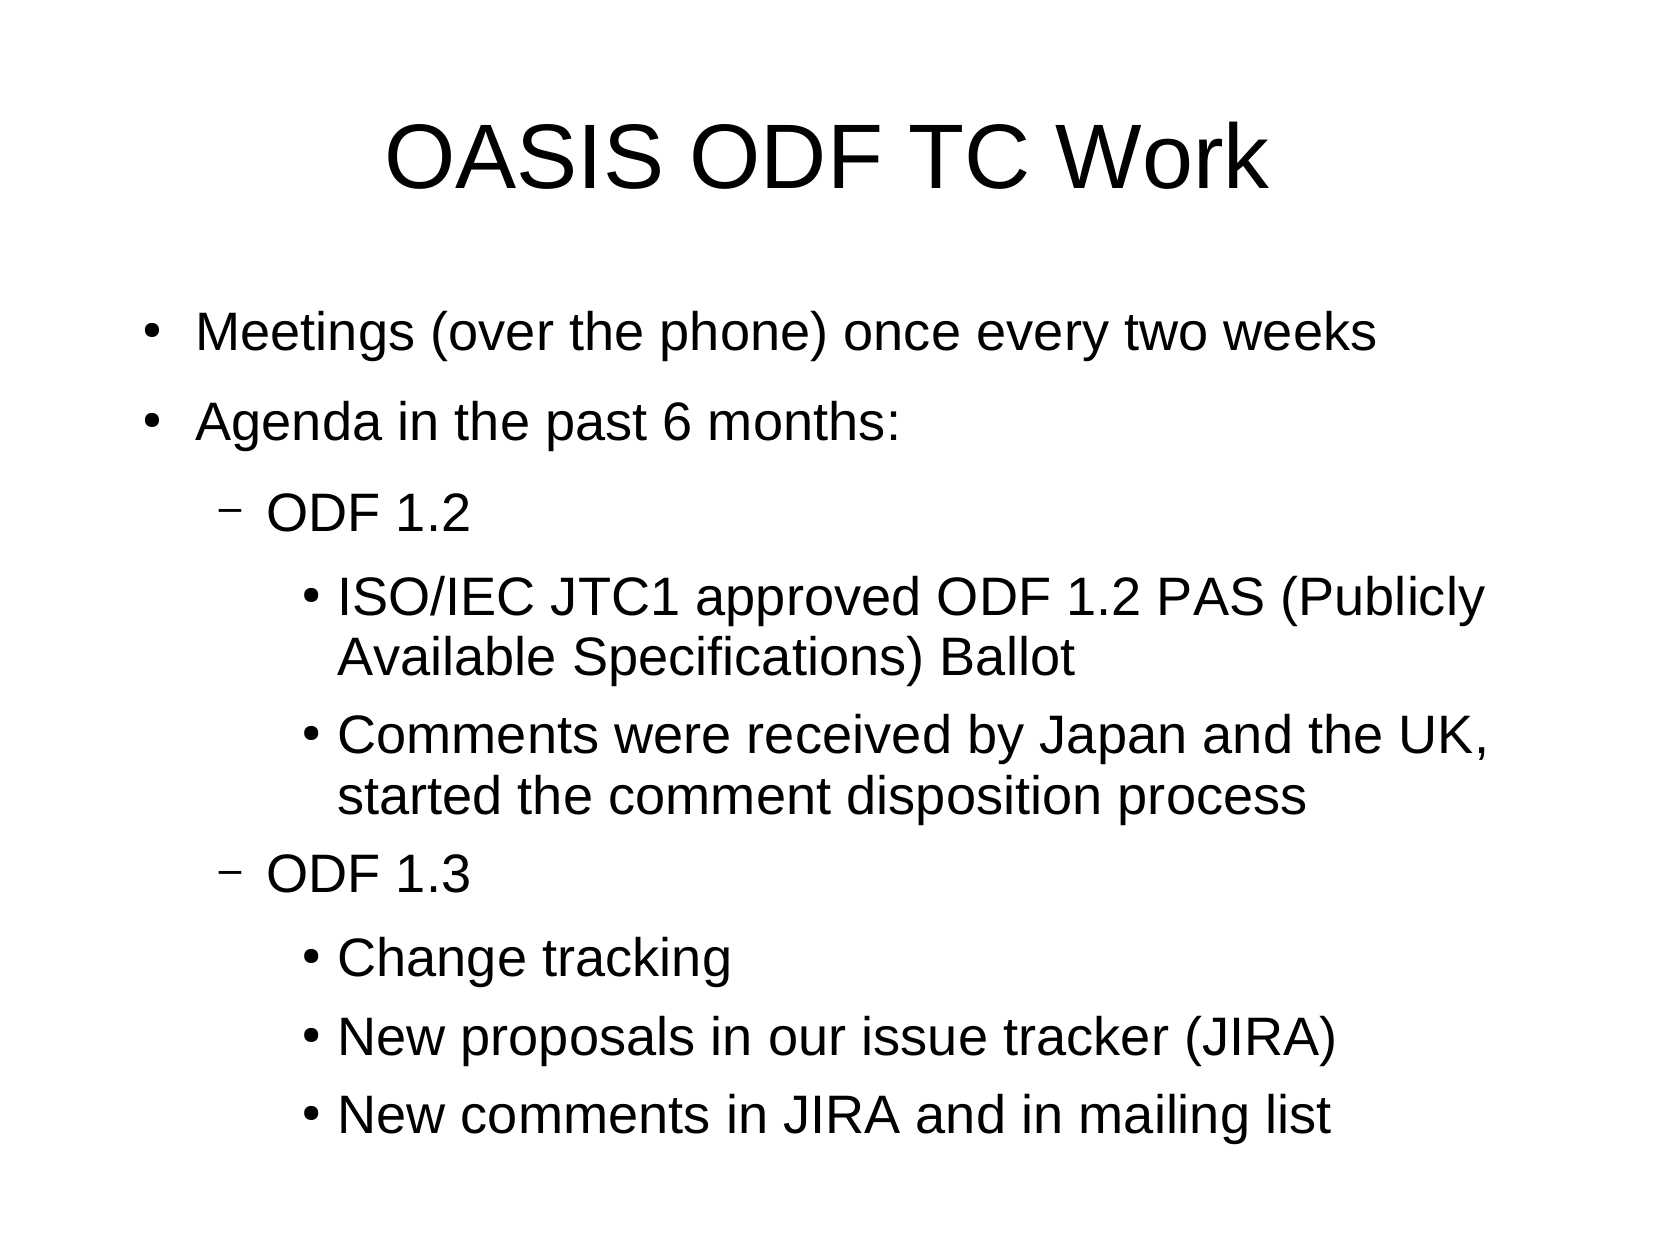

# OASIS ODF TC Work
Meetings (over the phone) once every two weeks
Agenda in the past 6 months:
ODF 1.2
ISO/IEC JTC1 approved ODF 1.2 PAS (Publicly Available Specifications) Ballot
Comments were received by Japan and the UK, started the comment disposition process
ODF 1.3
Change tracking
New proposals in our issue tracker (JIRA)
New comments in JIRA and in mailing list